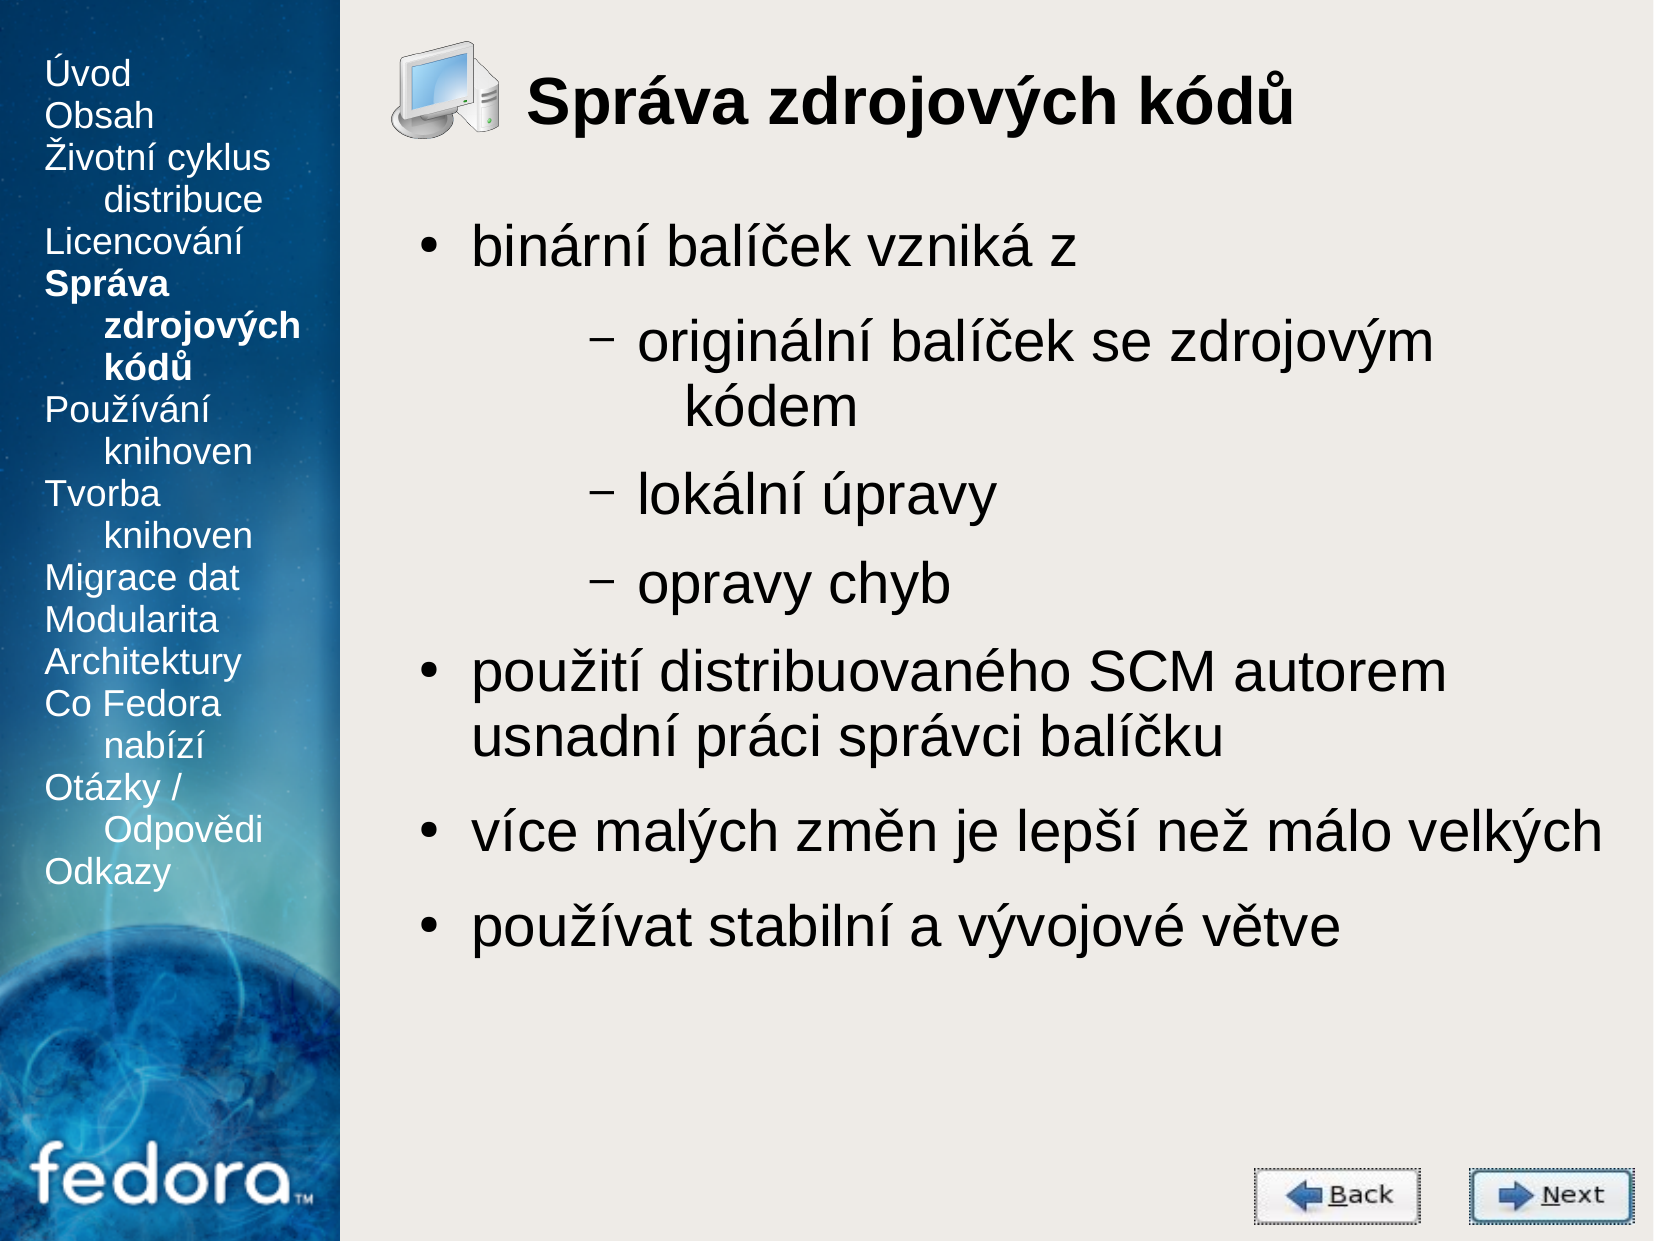

Úvod
Obsah
Životní cyklus distribuce
Licencování
Správa zdrojových kódů
Používání knihoven
Tvorba knihoven
Migrace dat
Modularita
Architektury
Co Fedora nabízí
Otázky / Odpovědi
Odkazy
# Agenda
Správa zdrojových kódů
binární balíček vzniká z
originální balíček se zdrojovým kódem
lokální úpravy
opravy chyb
použití distribuovaného SCM autorem usnadní práci správci balíčku
více malých změn je lepší než málo velkých
používat stabilní a vývojové větve